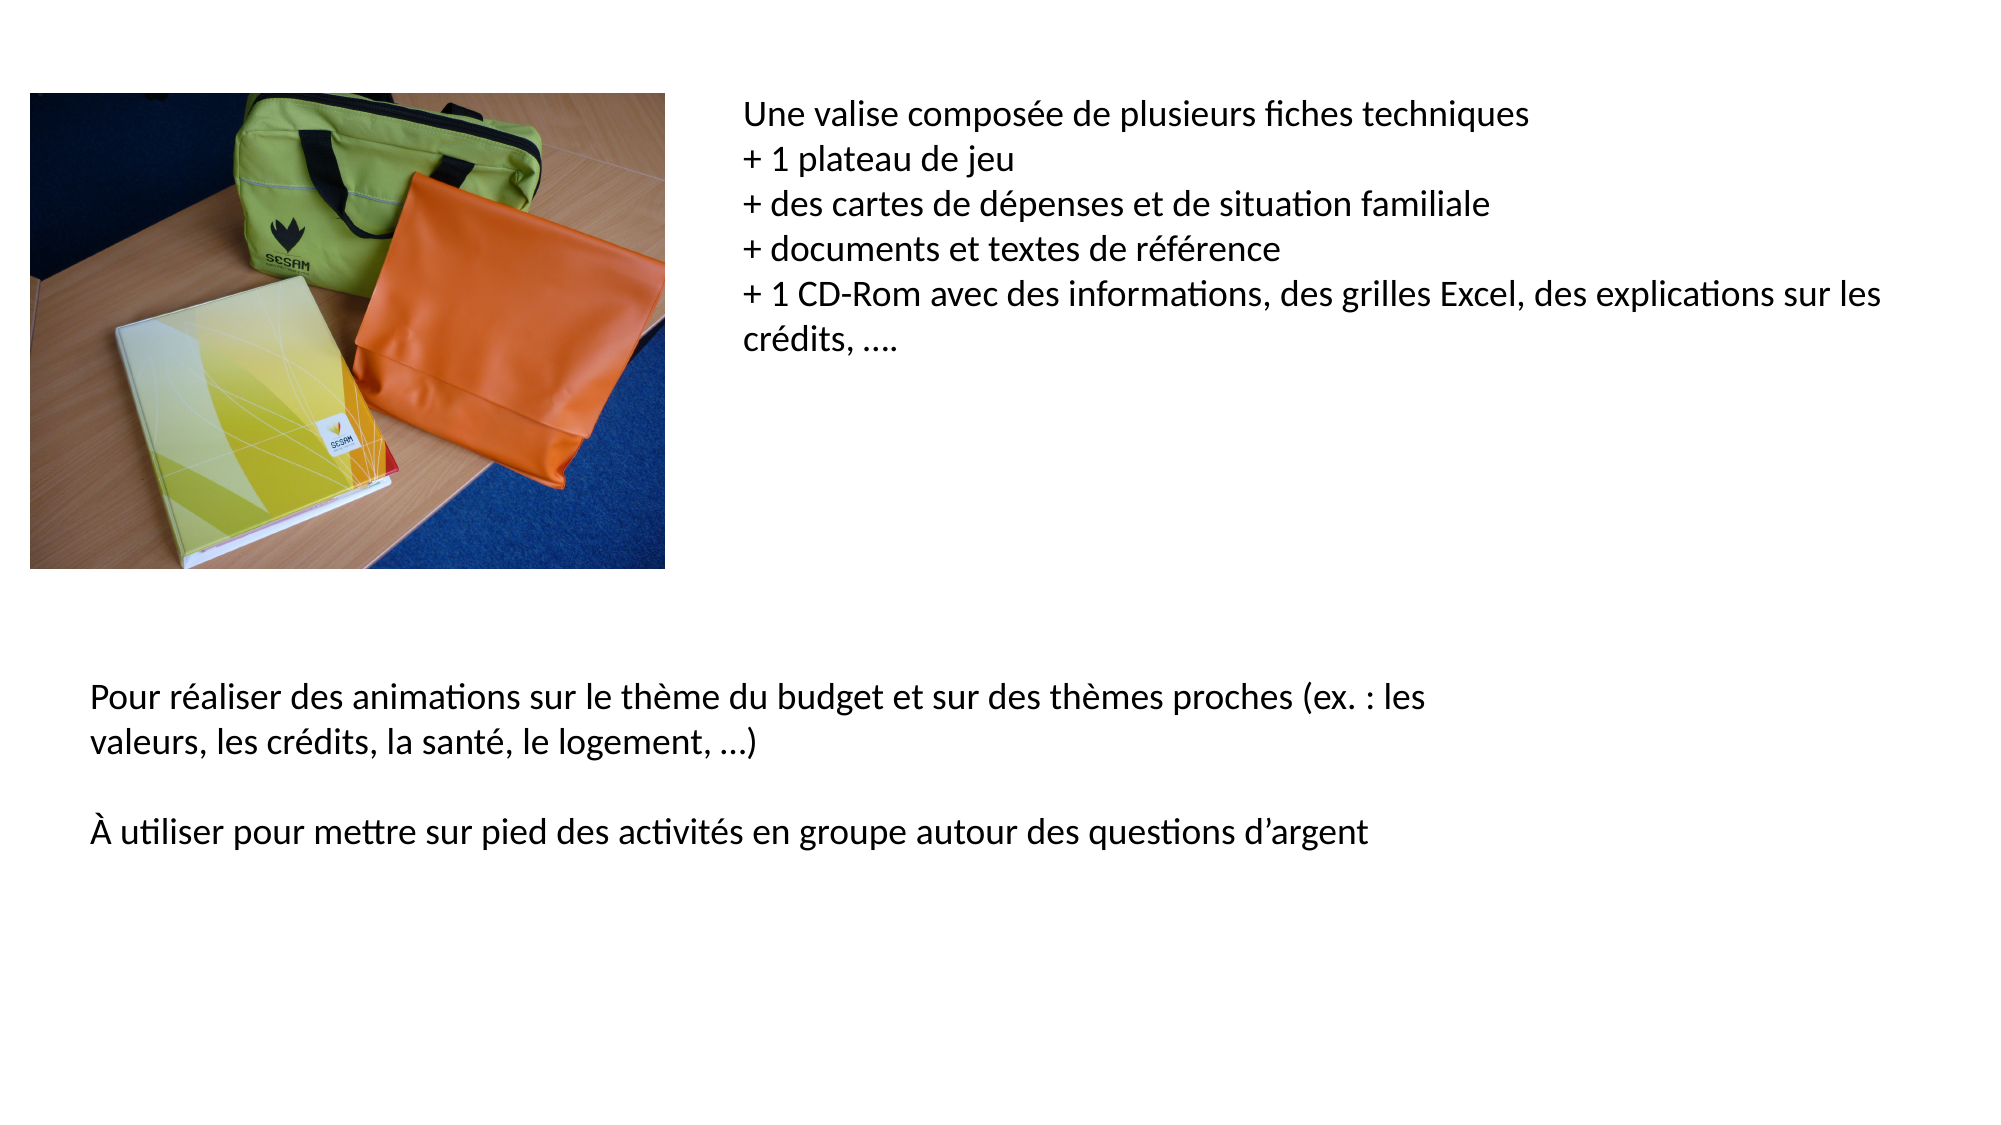

Une valise composée de plusieurs fiches techniques
+ 1 plateau de jeu
+ des cartes de dépenses et de situation familiale
+ documents et textes de référence
+ 1 CD-Rom avec des informations, des grilles Excel, des explications sur les crédits, ….
Pour réaliser des animations sur le thème du budget et sur des thèmes proches (ex. : les valeurs, les crédits, la santé, le logement, …)
À utiliser pour mettre sur pied des activités en groupe autour des questions d’argent